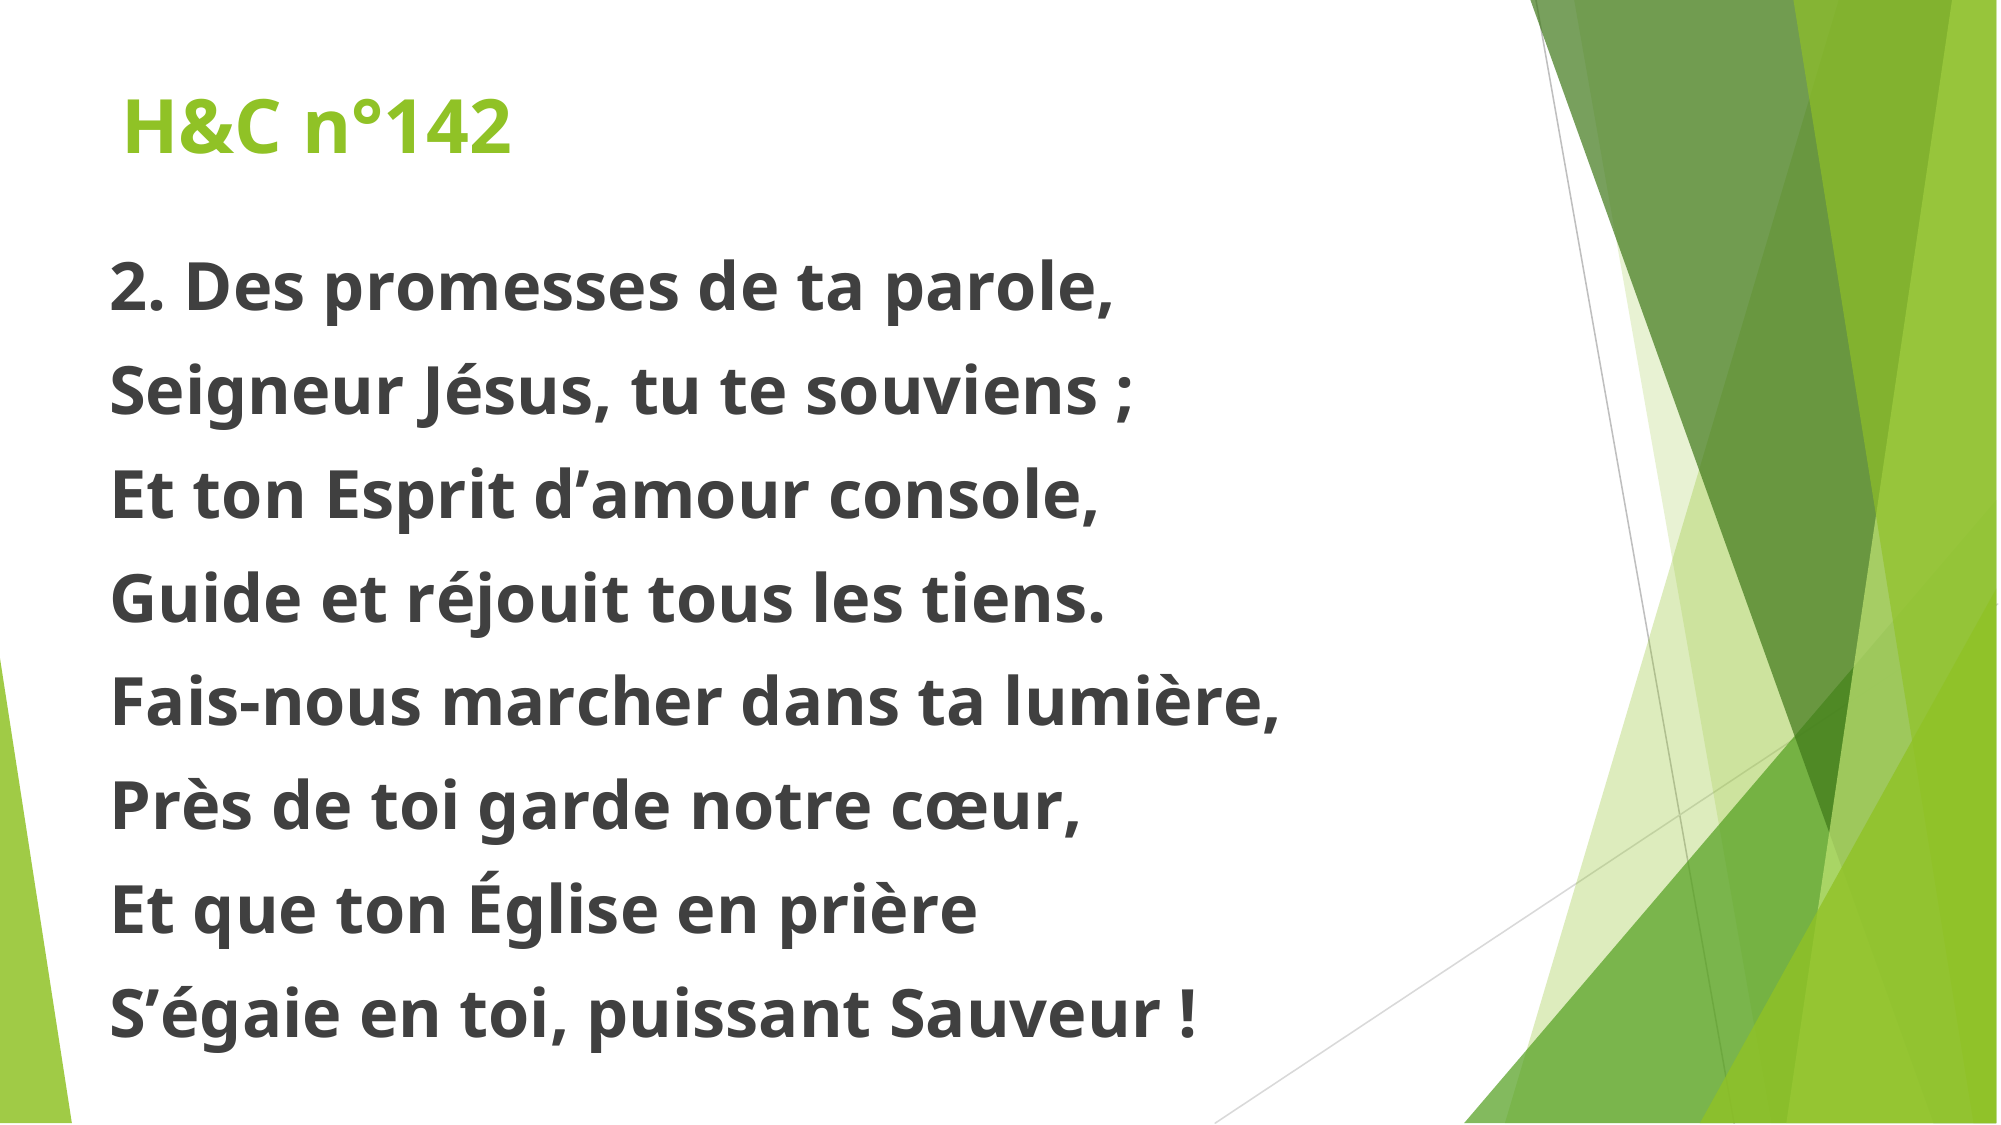

H&C n°142
2. Des promesses de ta parole,
Seigneur Jésus, tu te souviens ;
Et ton Esprit d’amour console,
Guide et réjouit tous les tiens.
Fais-nous marcher dans ta lumière,
Près de toi garde notre cœur,
Et que ton Église en prière
S’égaie en toi, puissant Sauveur !